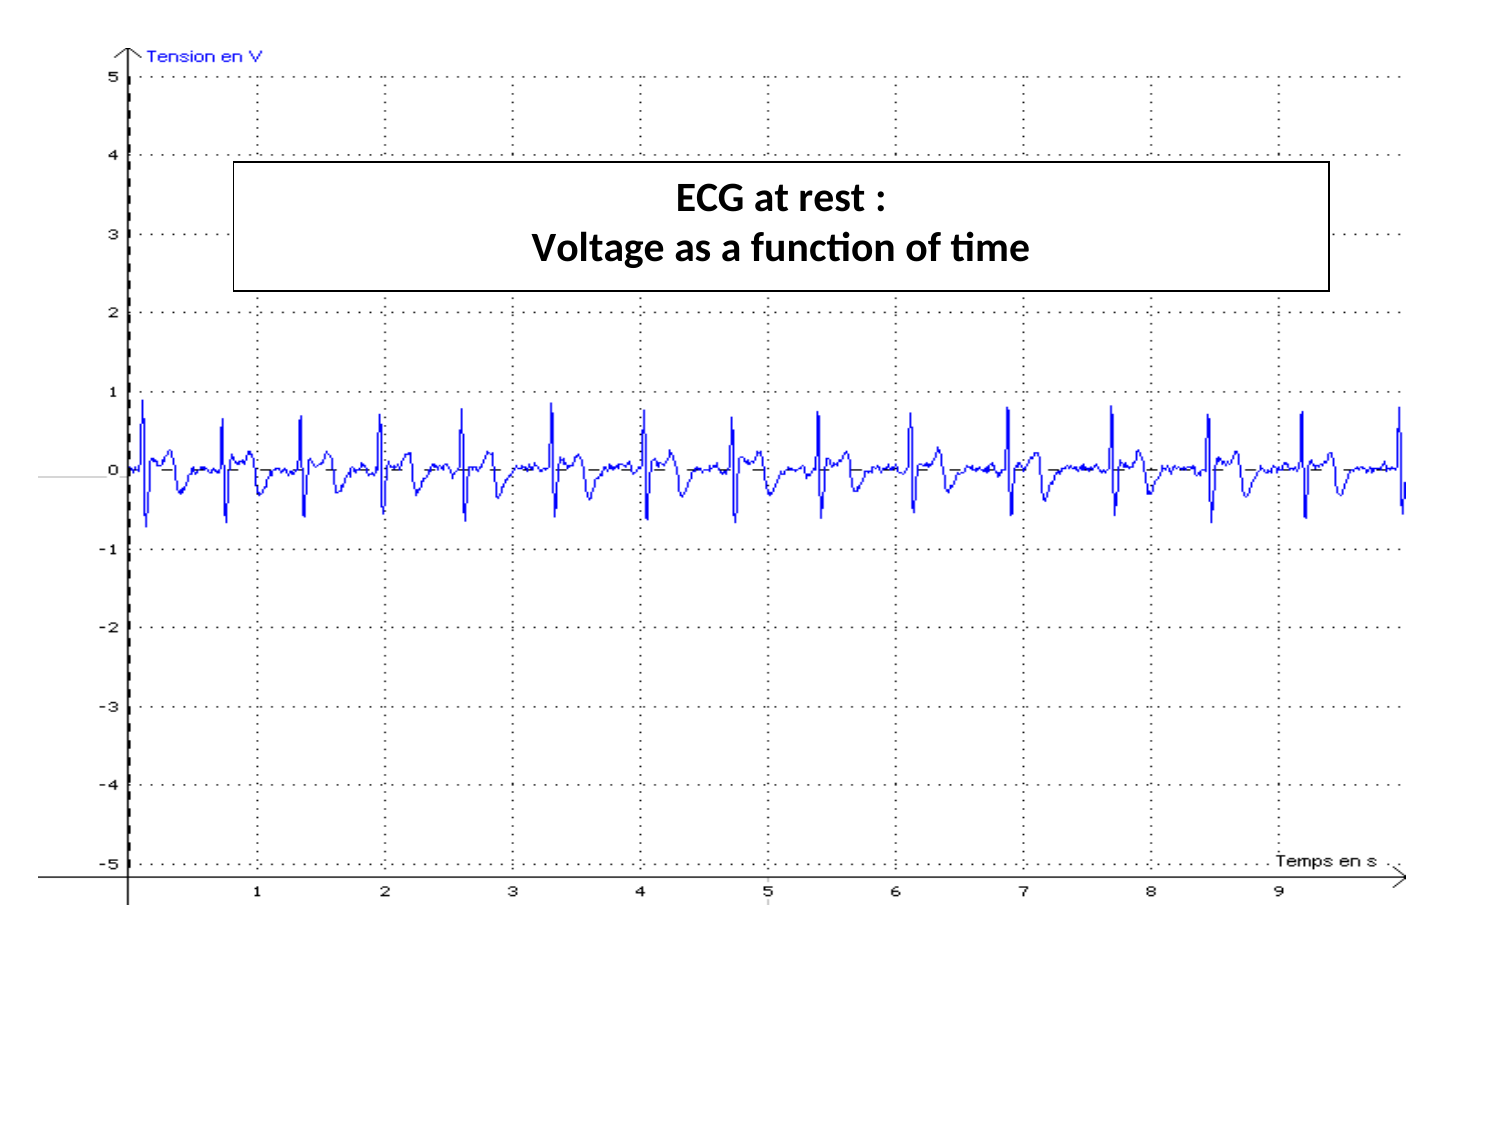

ECG at rest :
Voltage as a function of time